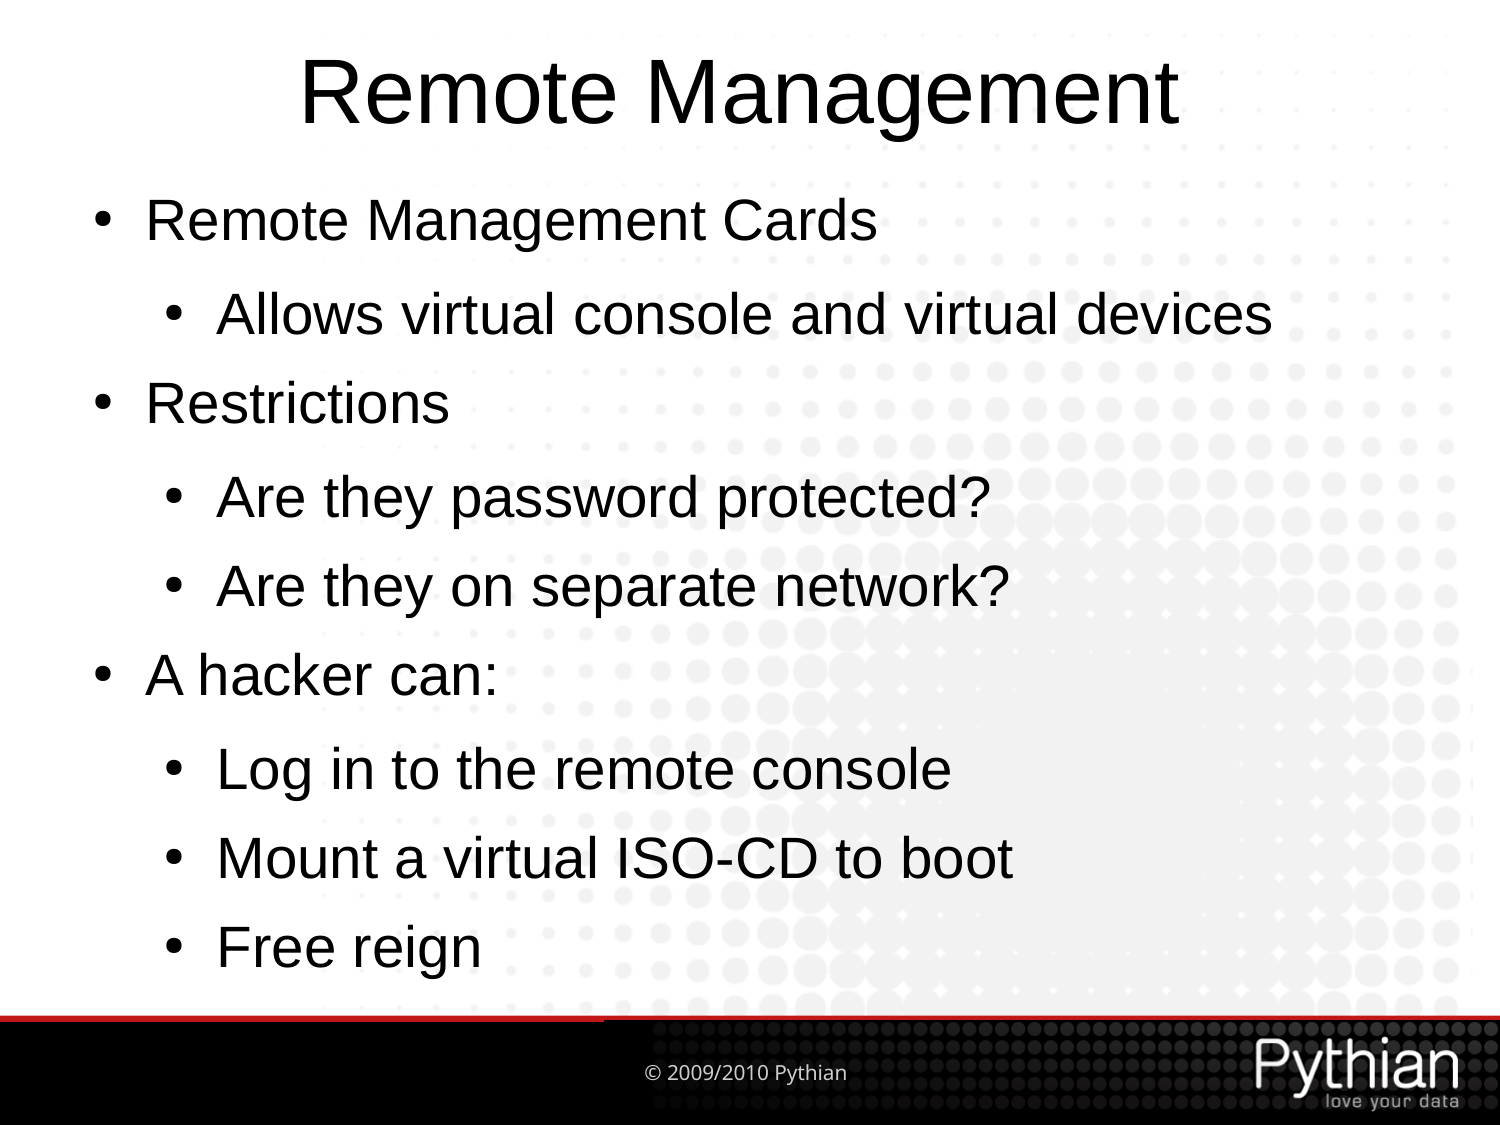

# Remote Management
Remote Management Cards
Allows virtual console and virtual devices
Restrictions
Are they password protected?
Are they on separate network?
A hacker can:
Log in to the remote console
Mount a virtual ISO-CD to boot
Free reign